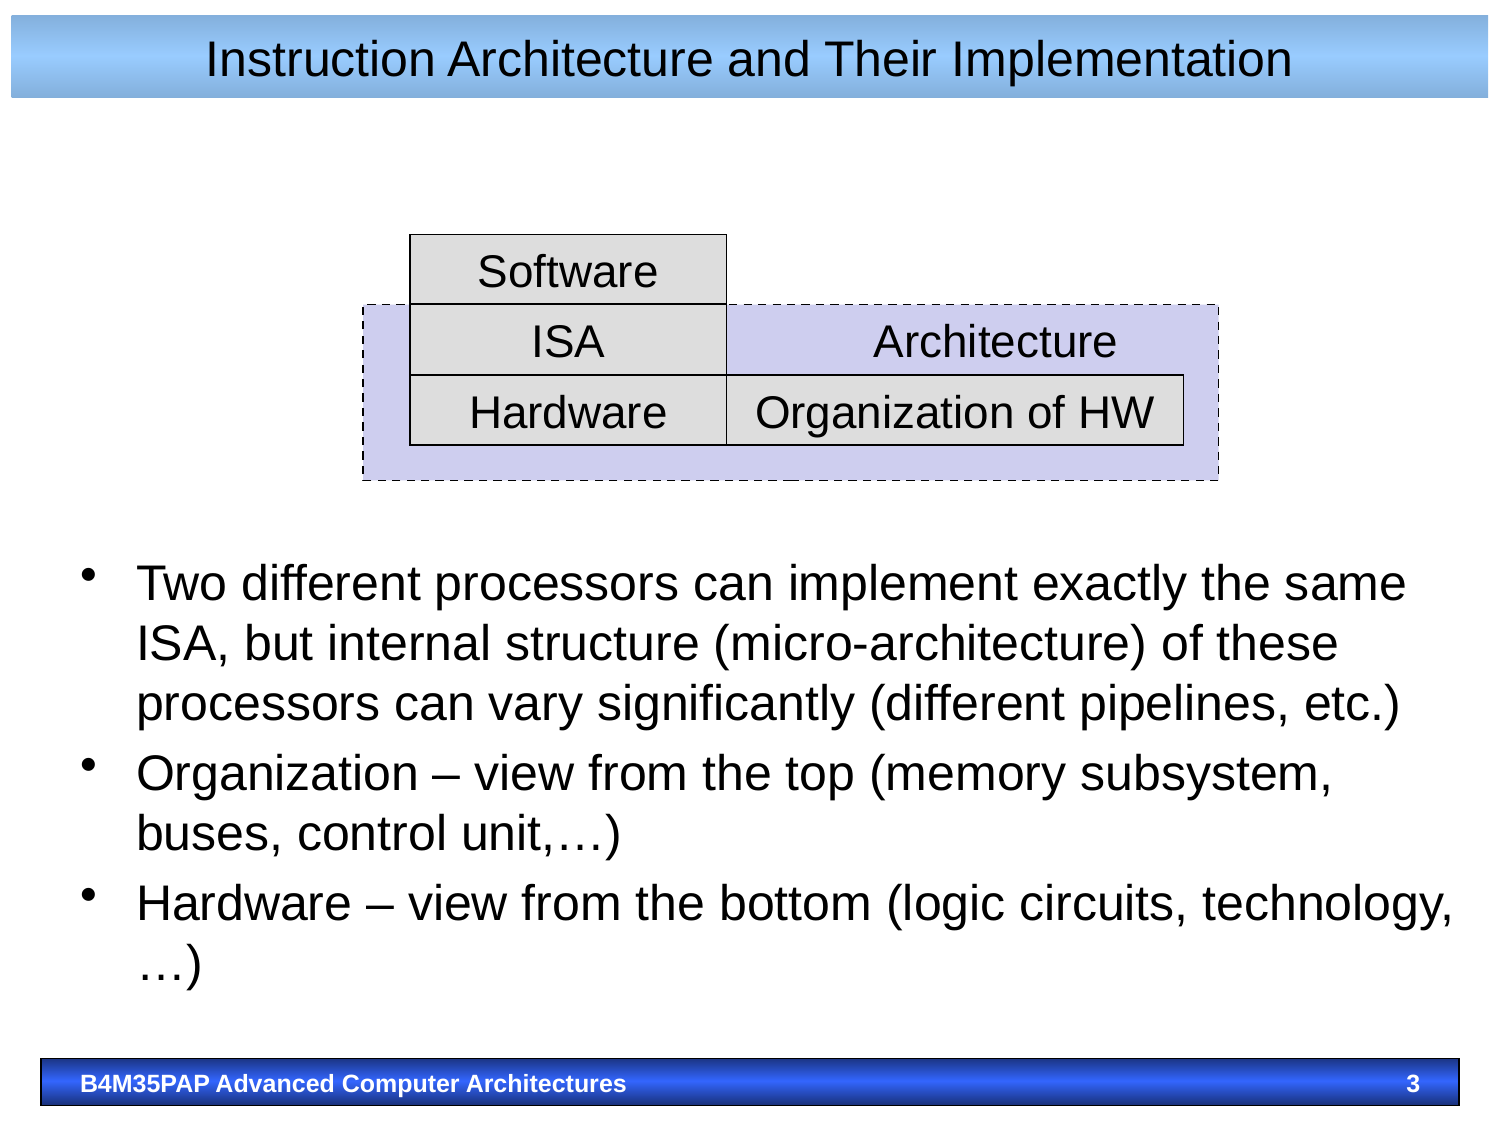

# Instruction Architecture and Their Implementation
Two different processors can implement exactly the same ISA, but internal structure (micro-architecture) of these processors can vary significantly (different pipelines, etc.)
Organization – view from the top (memory subsystem, buses, control unit,…)
Hardware – view from the bottom (logic circuits, technology,…)
Software
ISA
Architecture
Hardware
Organization of HW